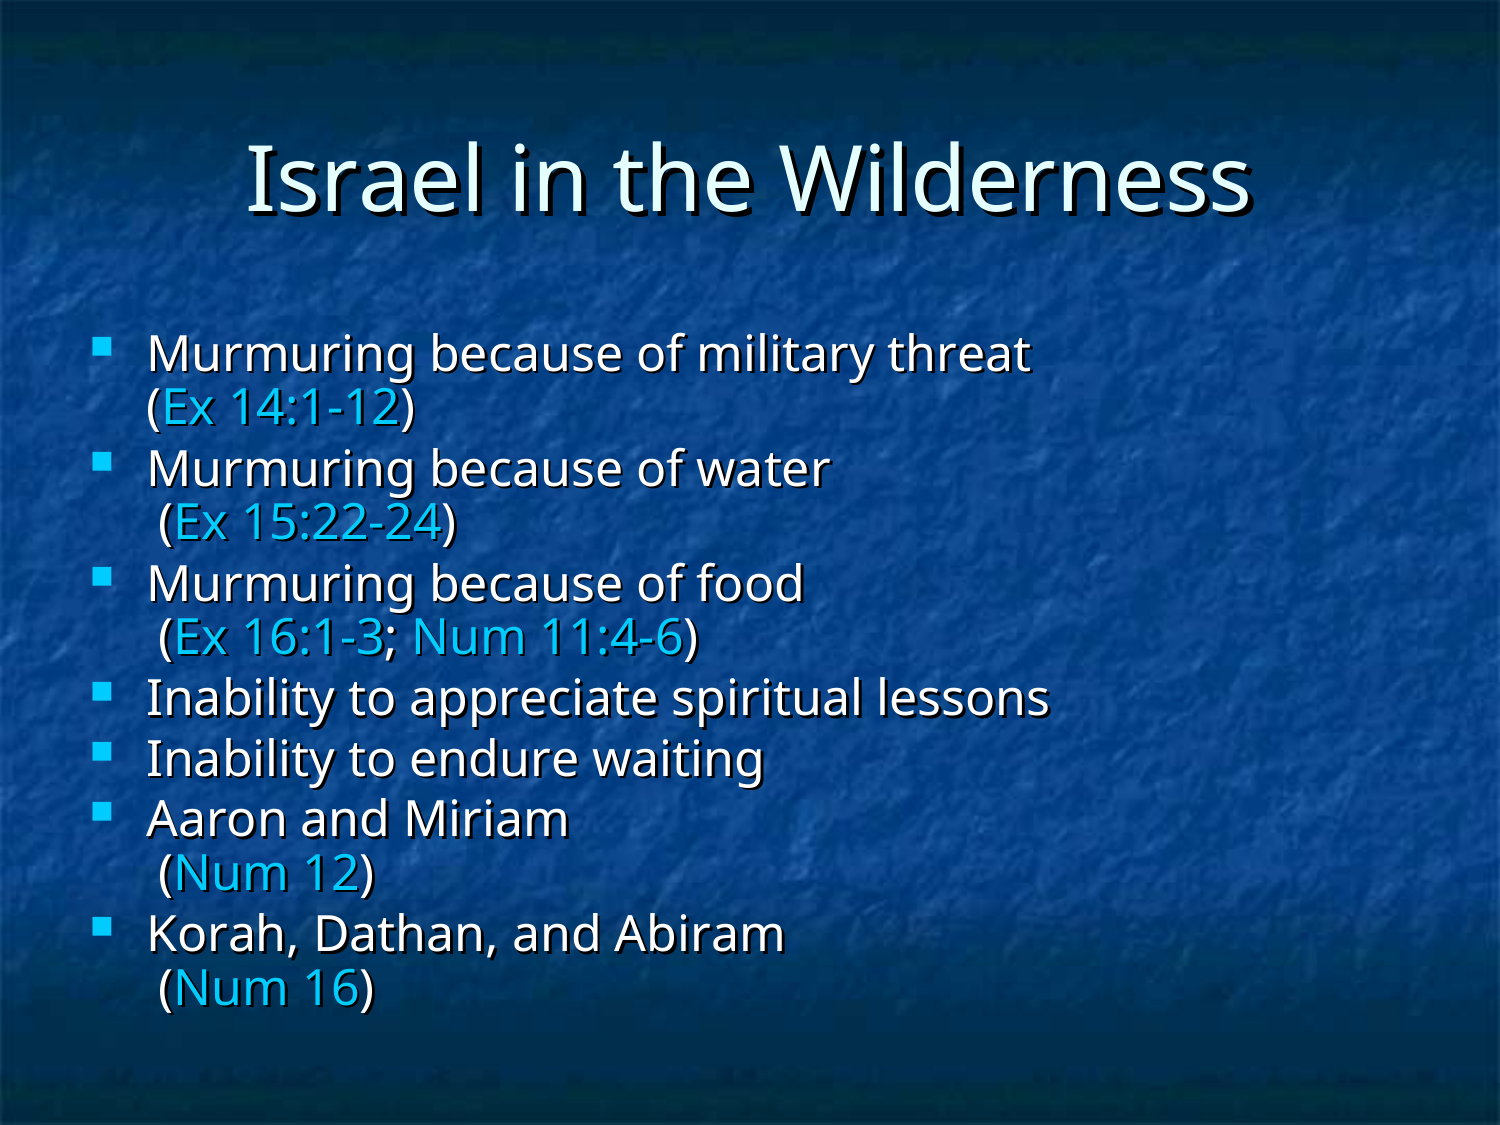

# Israel in the Wilderness
Murmuring because of military threat
(Ex 14:1-12)
Murmuring because of water
 (Ex 15:22-24)
Murmuring because of food
 (Ex 16:1-3; Num 11:4-6)
Inability to appreciate spiritual lessons
Inability to endure waiting
Aaron and Miriam
 (Num 12)
Korah, Dathan, and Abiram
 (Num 16)